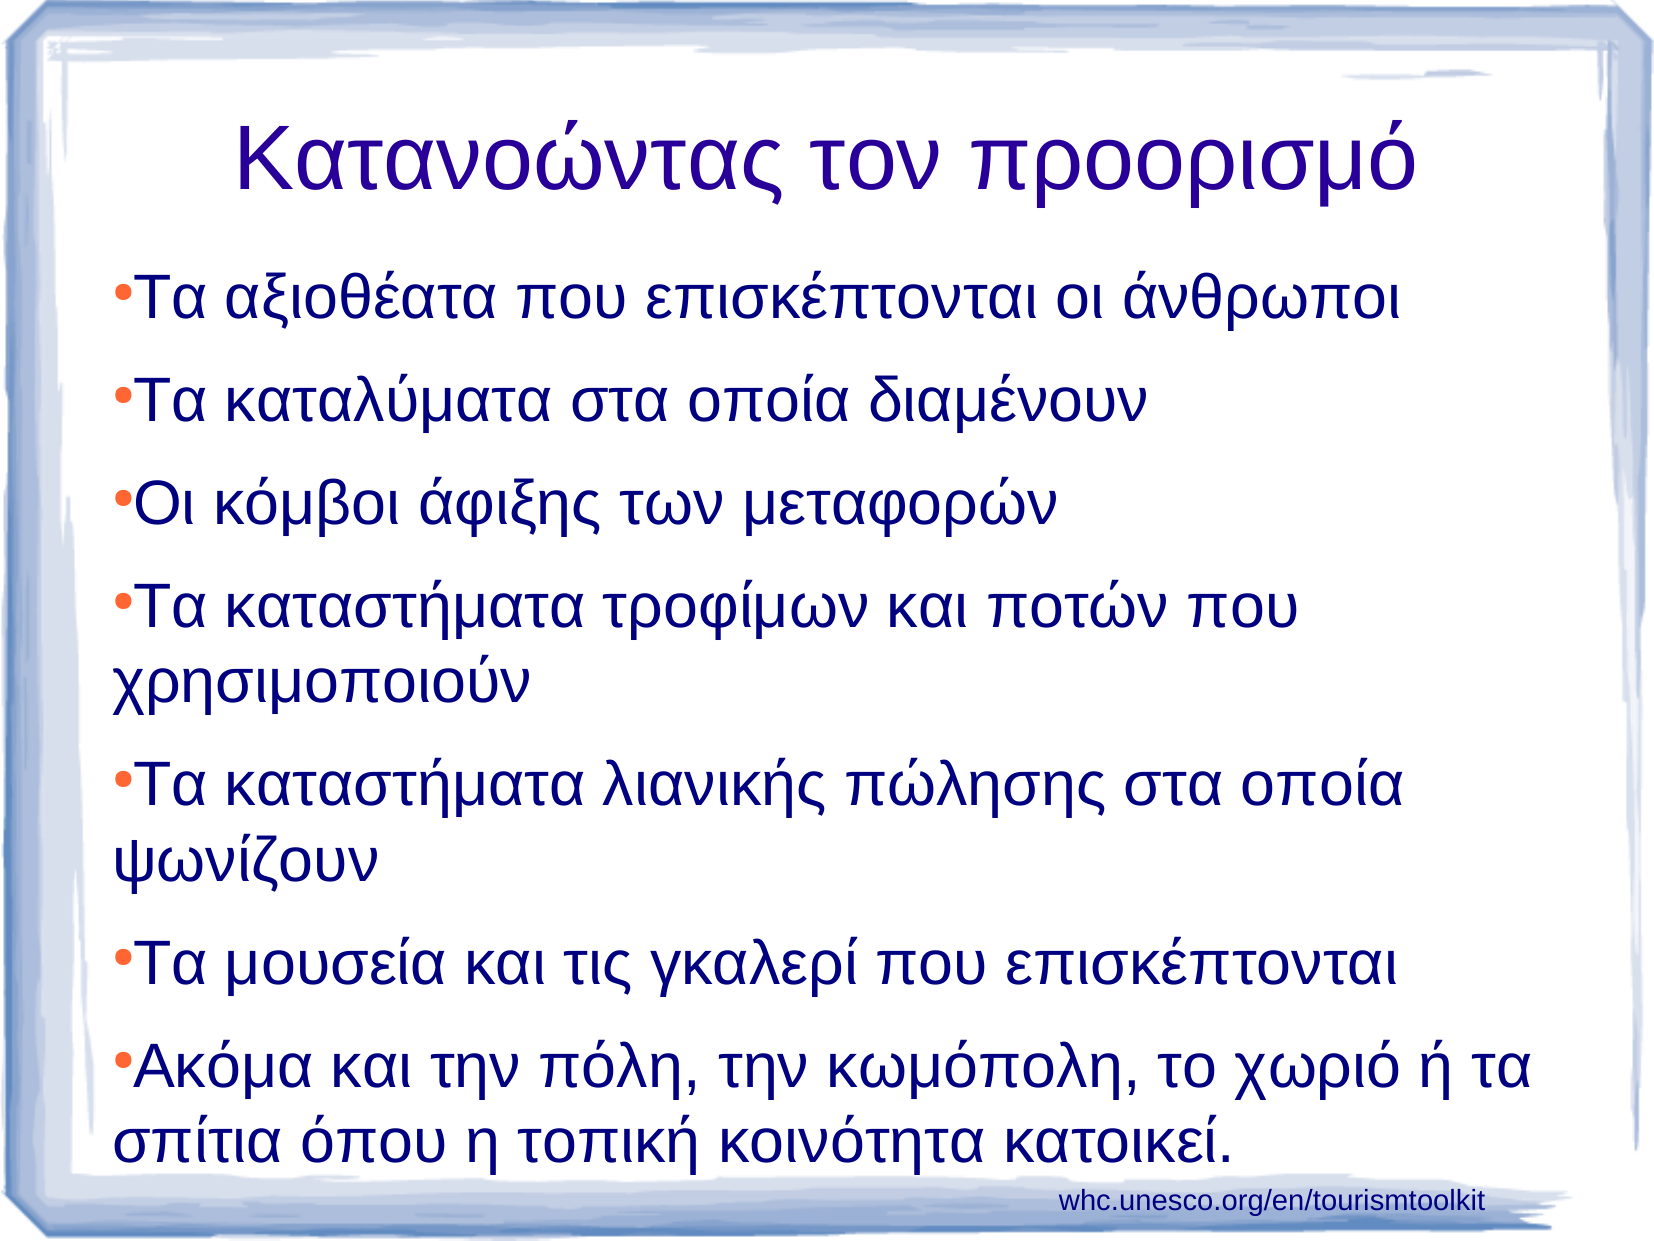

# Κατανοώντας τον προορισμό
Τα αξιοθέατα που επισκέπτονται οι άνθρωποι
Τα καταλύματα στα οποία διαμένουν
Οι κόμβοι άφιξης των μεταφορών
Τα καταστήματα τροφίμων και ποτών που χρησιμοποιούν
Τα καταστήματα λιανικής πώλησης στα οποία ψωνίζουν
Τα μουσεία και τις γκαλερί που επισκέπτονται
Ακόμα και την πόλη, την κωμόπολη, το χωριό ή τα σπίτια όπου η τοπική κοινότητα κατοικεί.
whc.unesco.org/en/tourismtoolkit